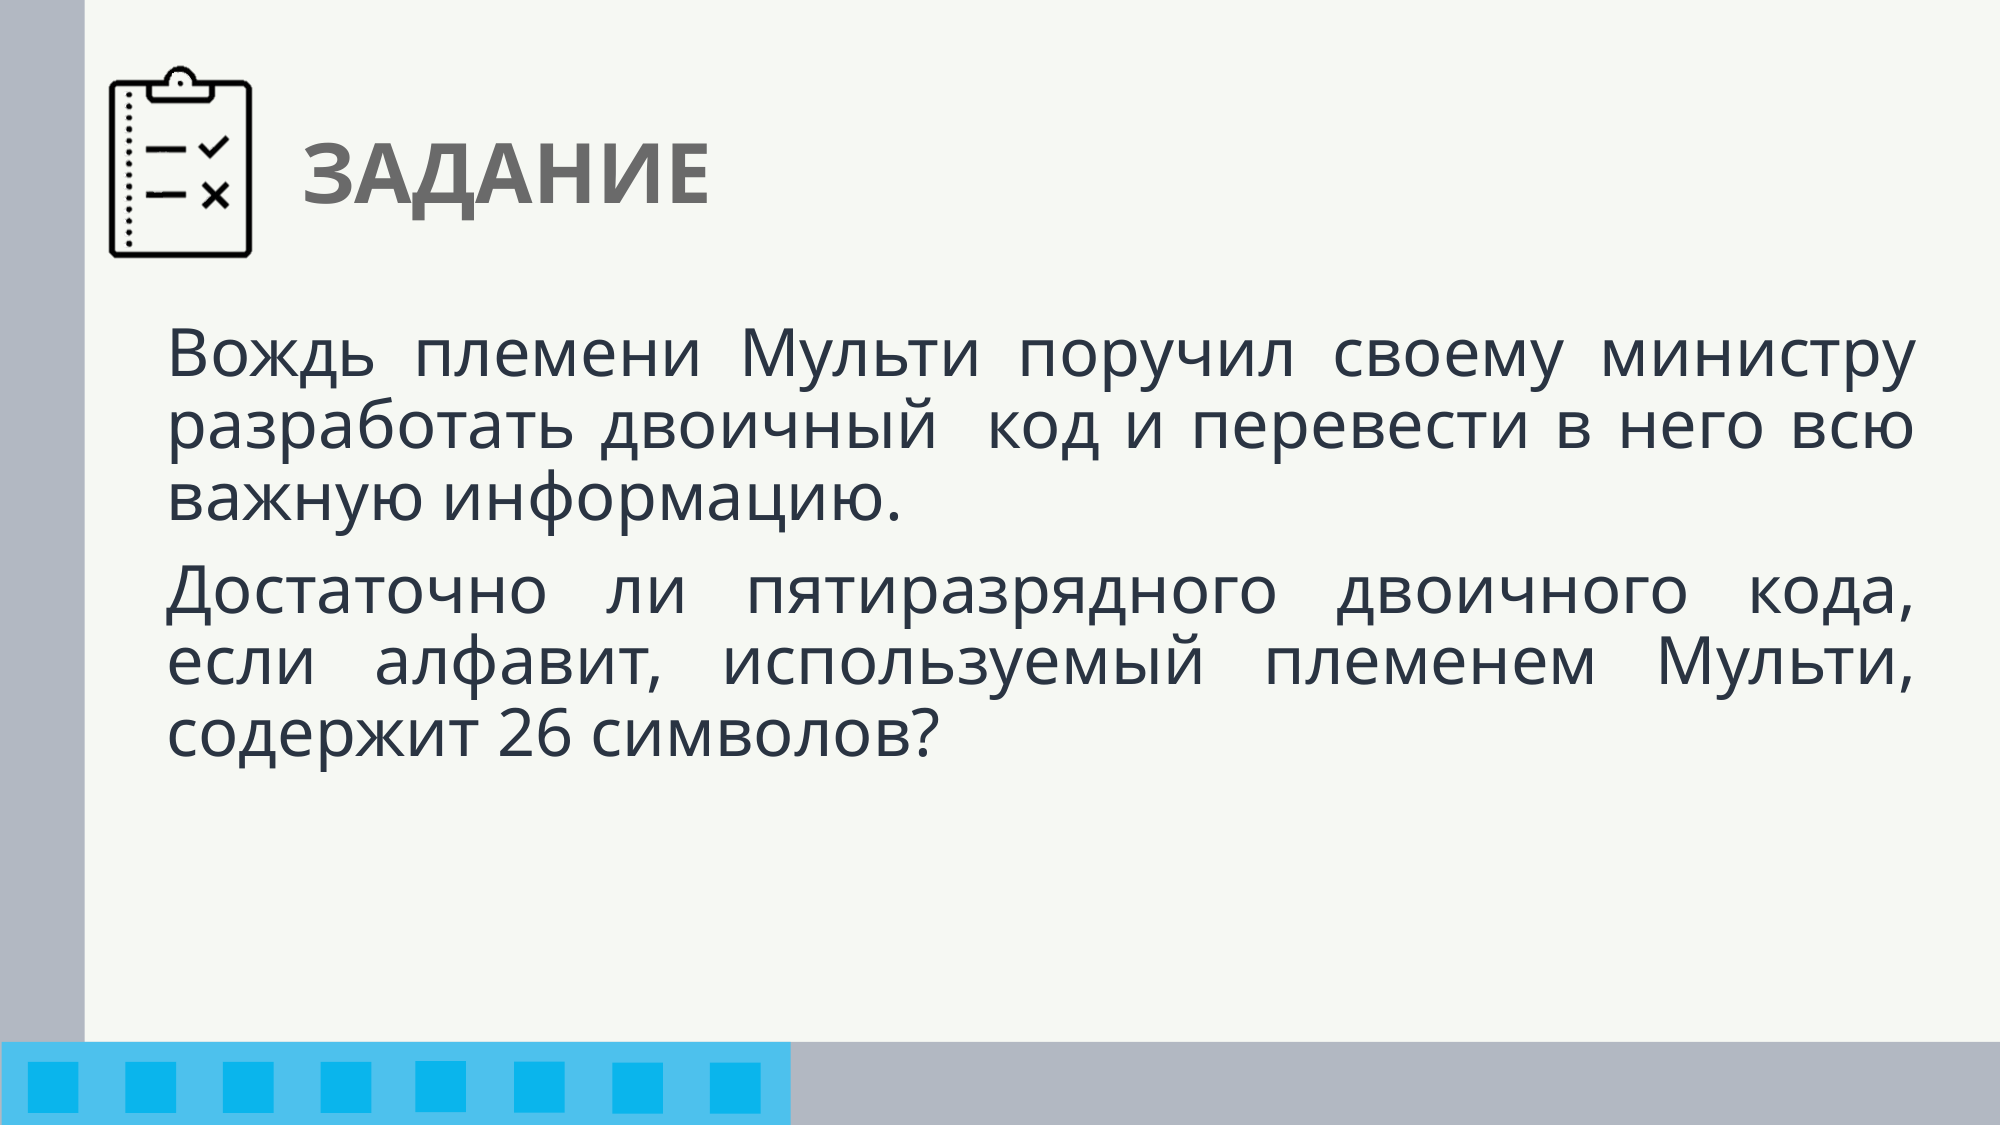

# ЗАДАНИЕ
Вождь племени Мульти поручил своему министру разработать двоичный код и перевести в него всю важную информацию.
Достаточно ли пятиразрядного двоичного кода, если алфавит, используемый племенем Мульти, содержит 26 символов?